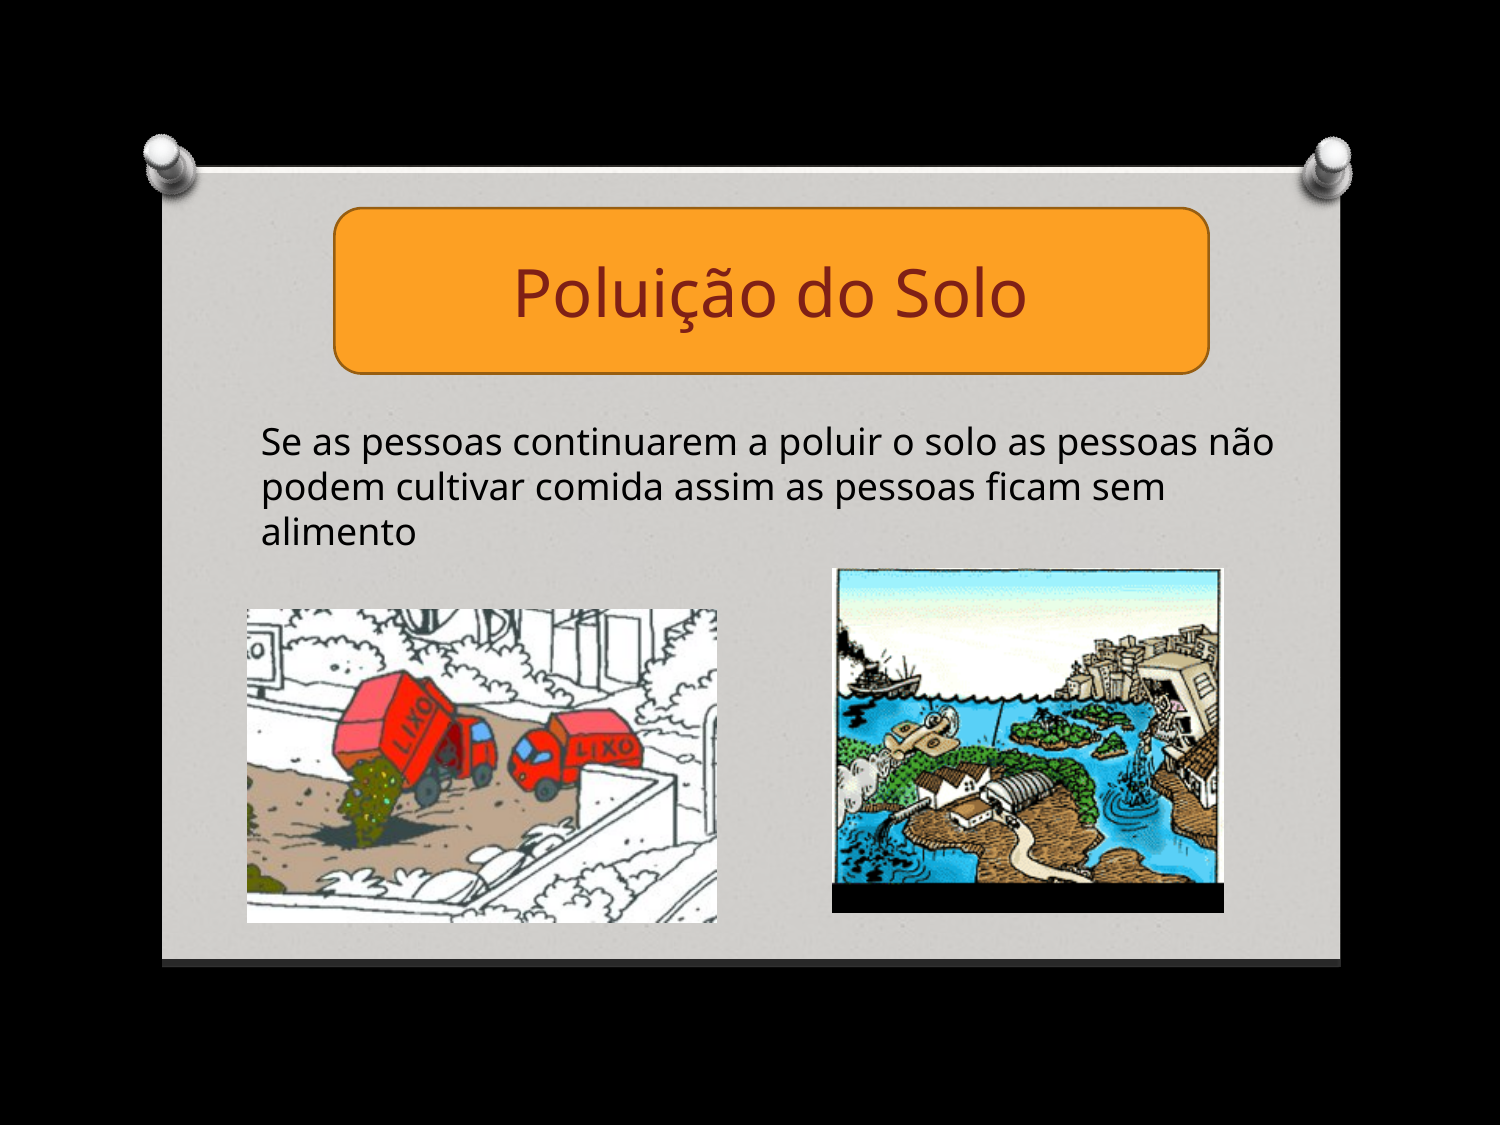

Poluição do Solo
Se as pessoas continuarem a poluir o solo as pessoas não podem cultivar comida assim as pessoas ficam sem alimento